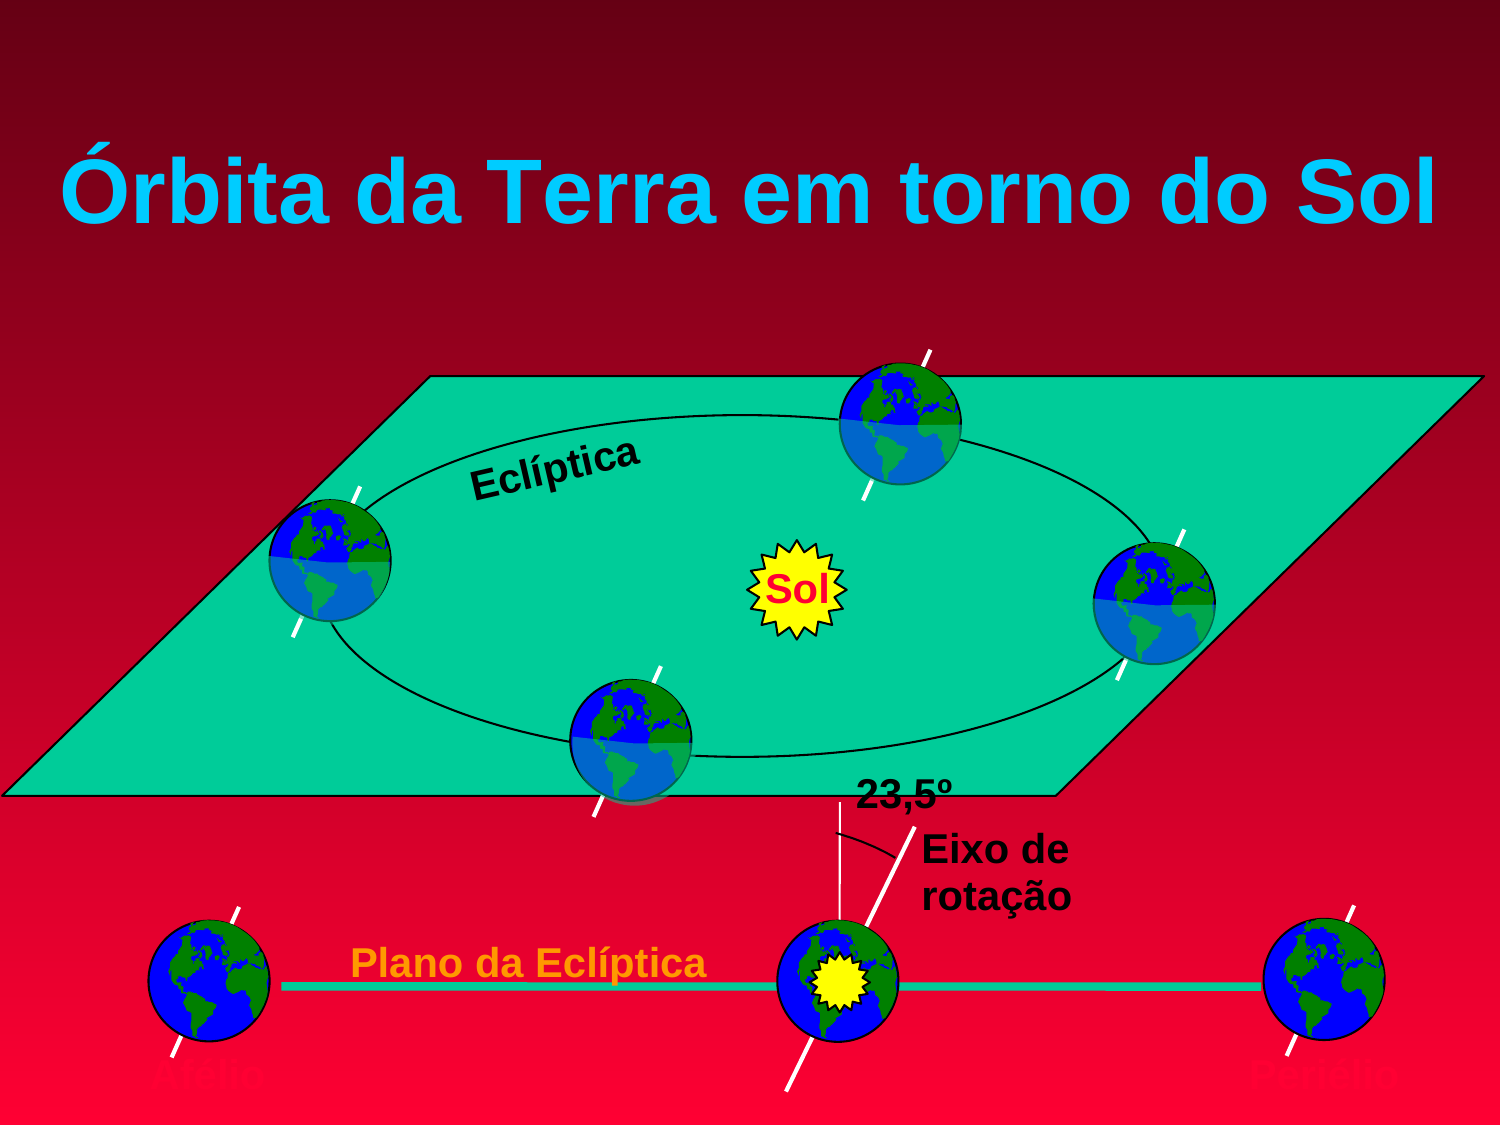

# Órbita da Terra em torno do Sol
Eclíptica
Sol
23,5º
Eixo de
rotação
Plano da Eclíptica
Afélio
Periélio